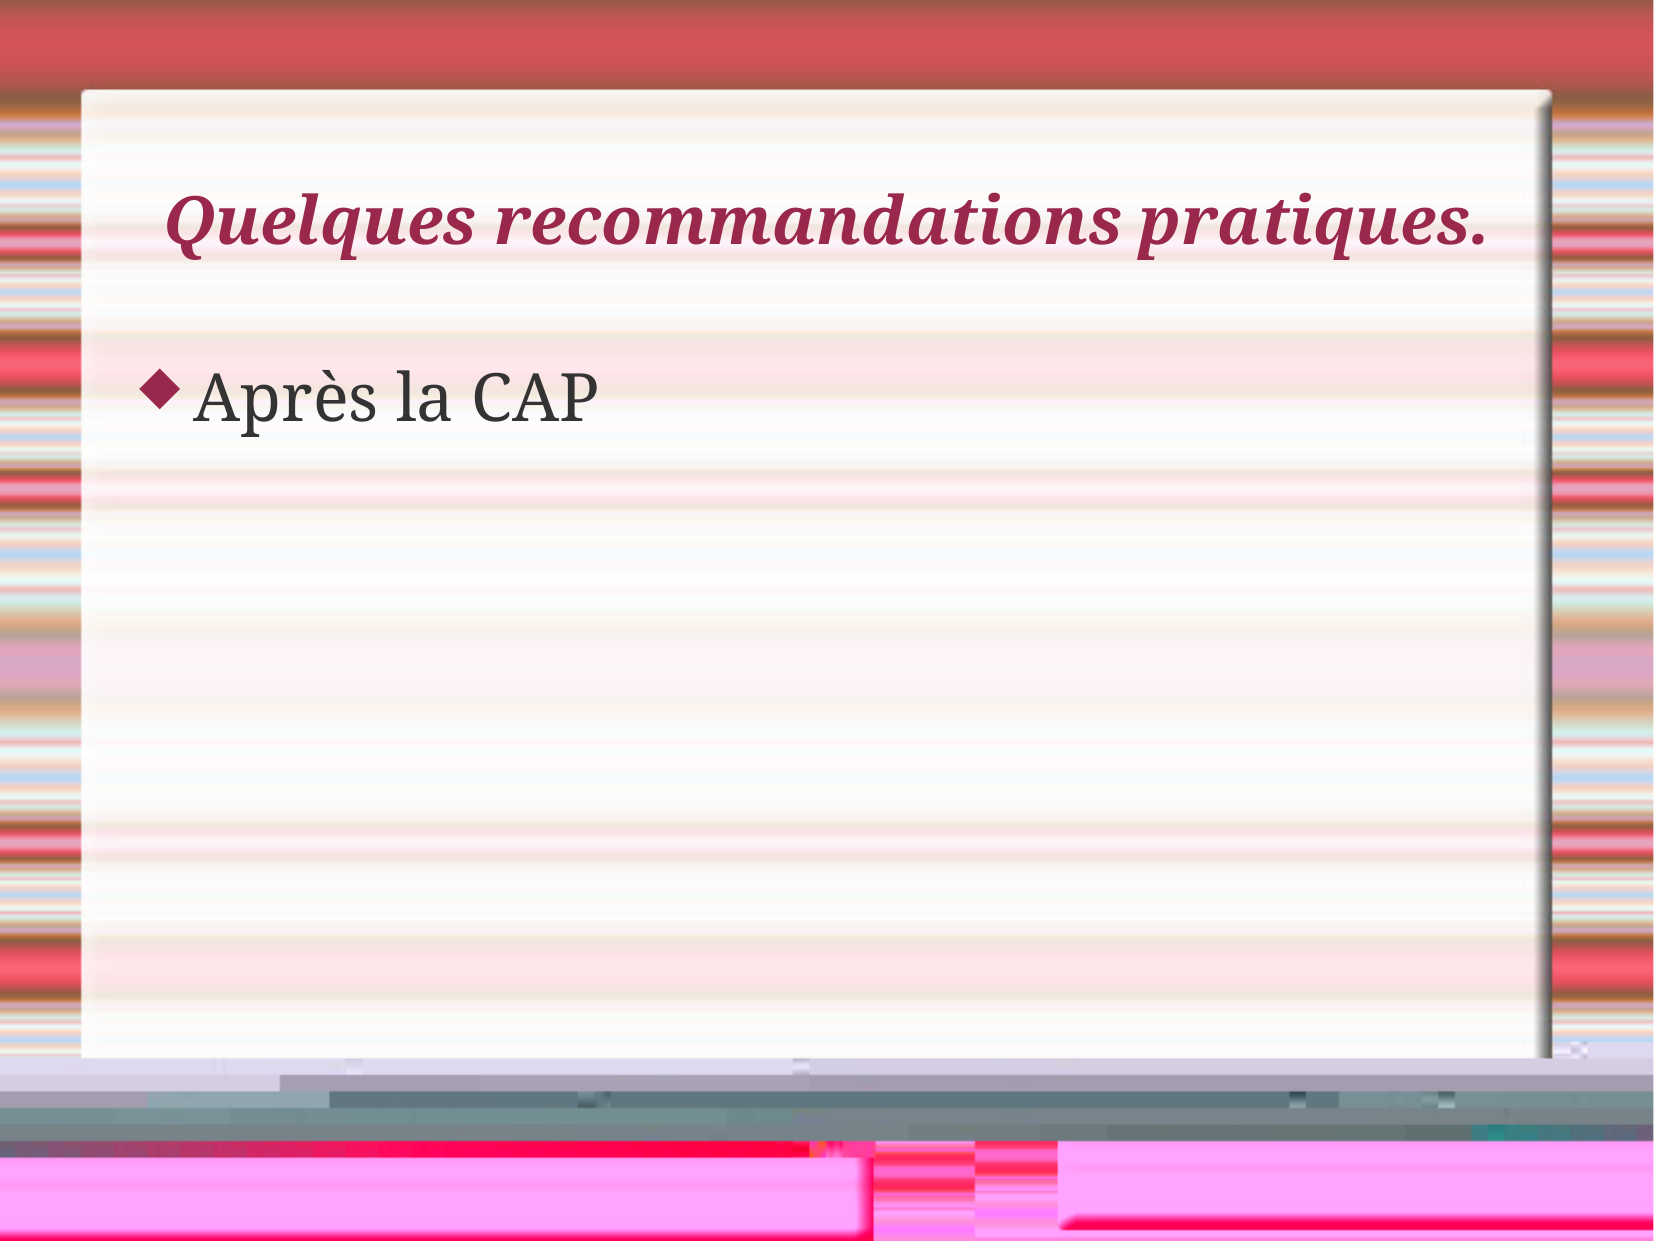

# Quelques recommandations pratiques.
Après la CAP